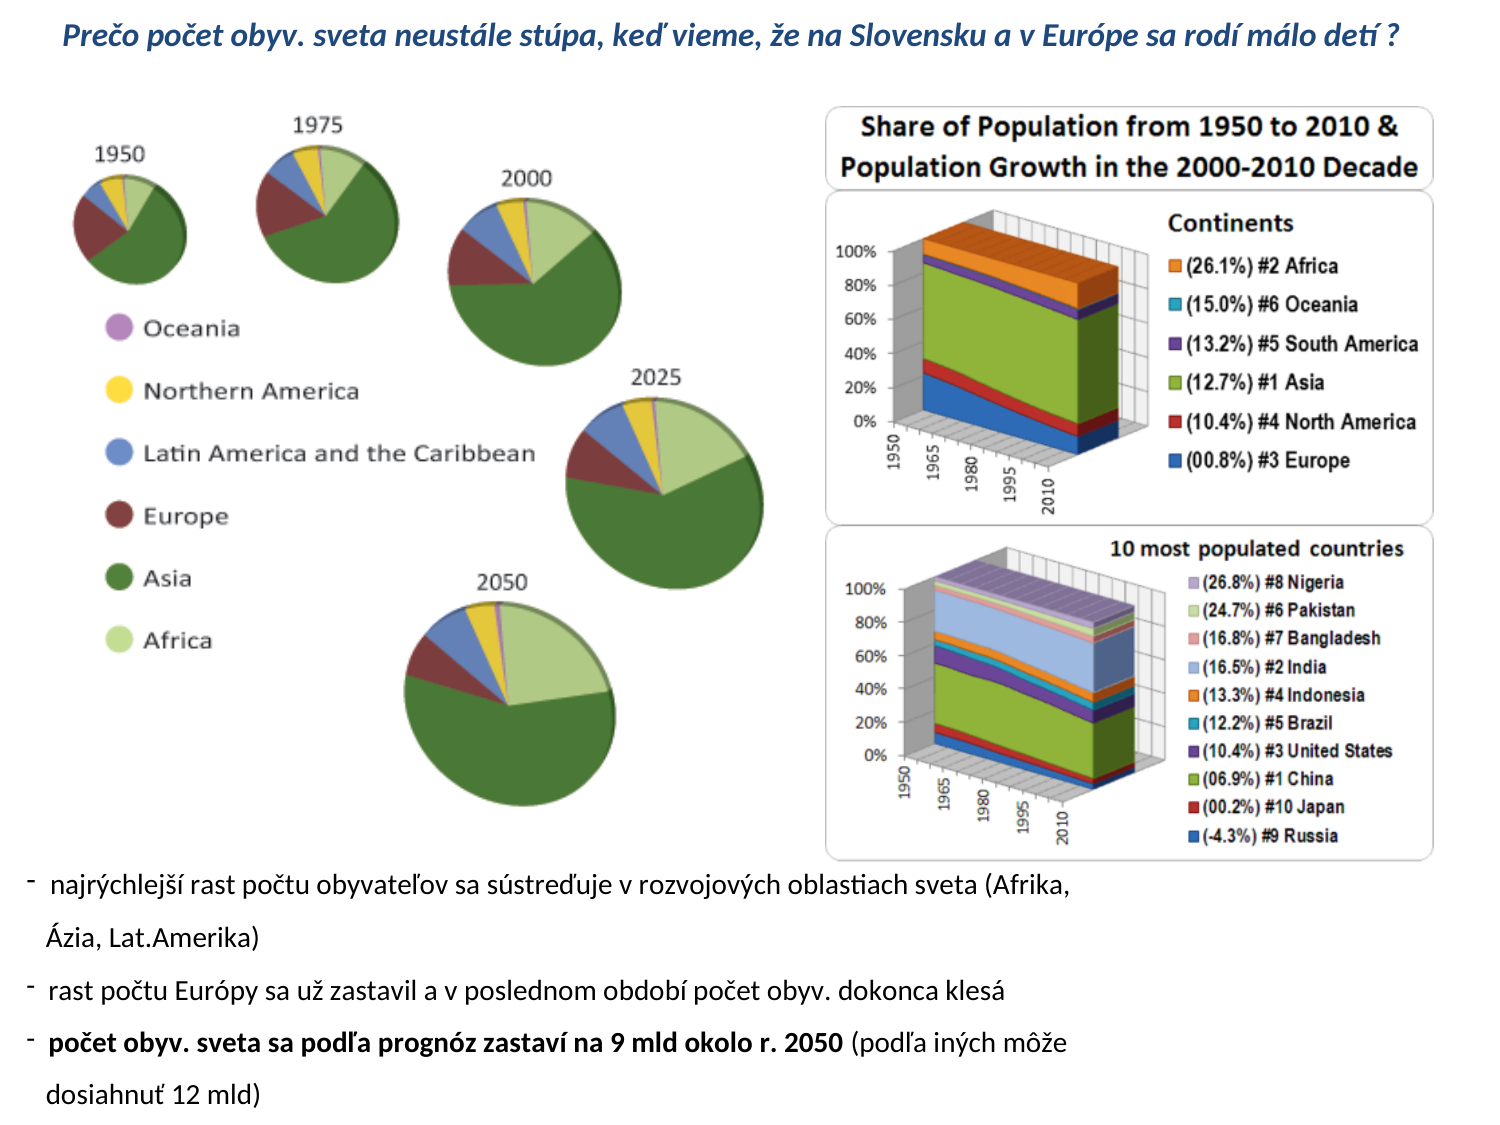

Prečo počet obyv. sveta neustále stúpa, keď vieme, že na Slovensku a v Európe sa rodí málo detí ?
 najrýchlejší rast počtu obyvateľov sa sústreďuje v rozvojových oblastiach sveta (Afrika,
 Ázia, Lat.Amerika)
 rast počtu Európy sa už zastavil a v poslednom období počet obyv. dokonca klesá
 počet obyv. sveta sa podľa prognóz zastaví na 9 mld okolo r. 2050 (podľa iných môže
 dosiahnuť 12 mld)